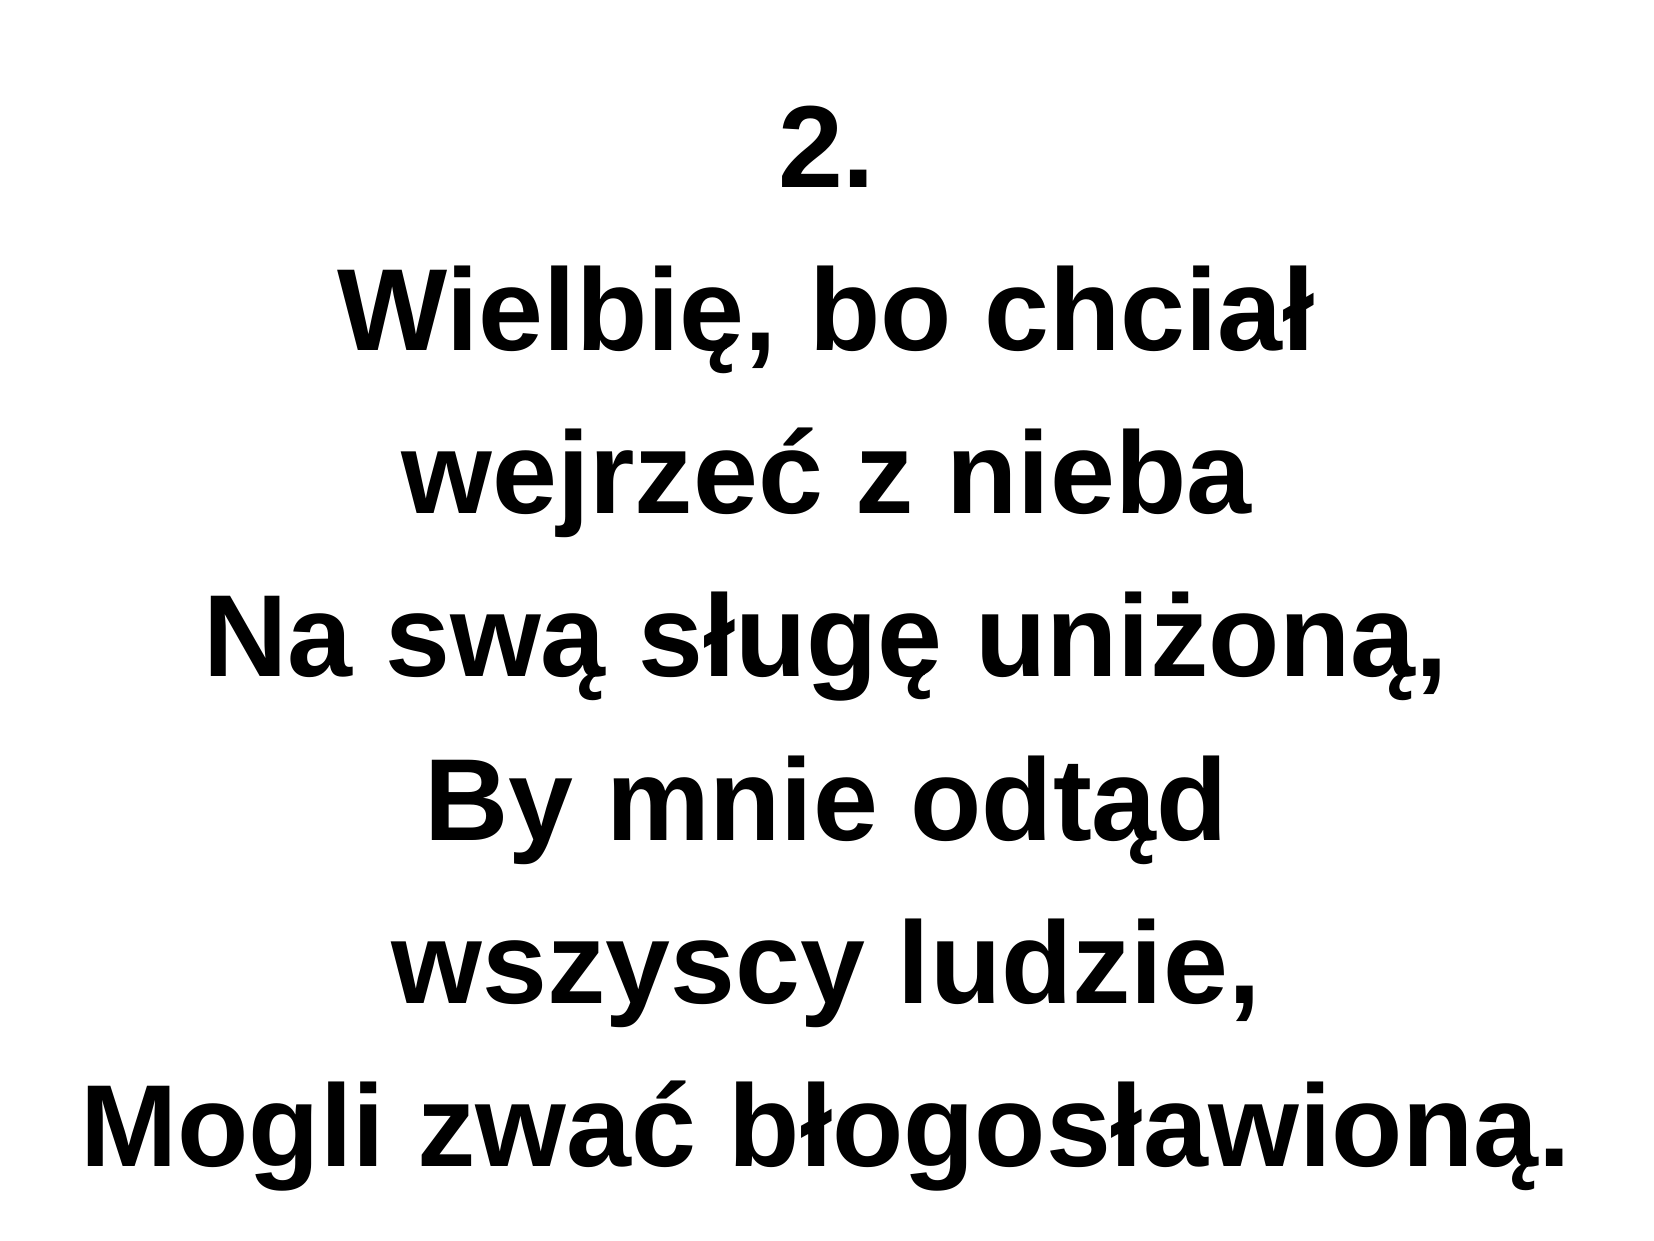

# 2.
Wielbię, bo chciał
wejrzeć z nieba
Na swą sługę uniżoną,
By mnie odtąd
wszyscy ludzie,
Mogli zwać błogosławioną.